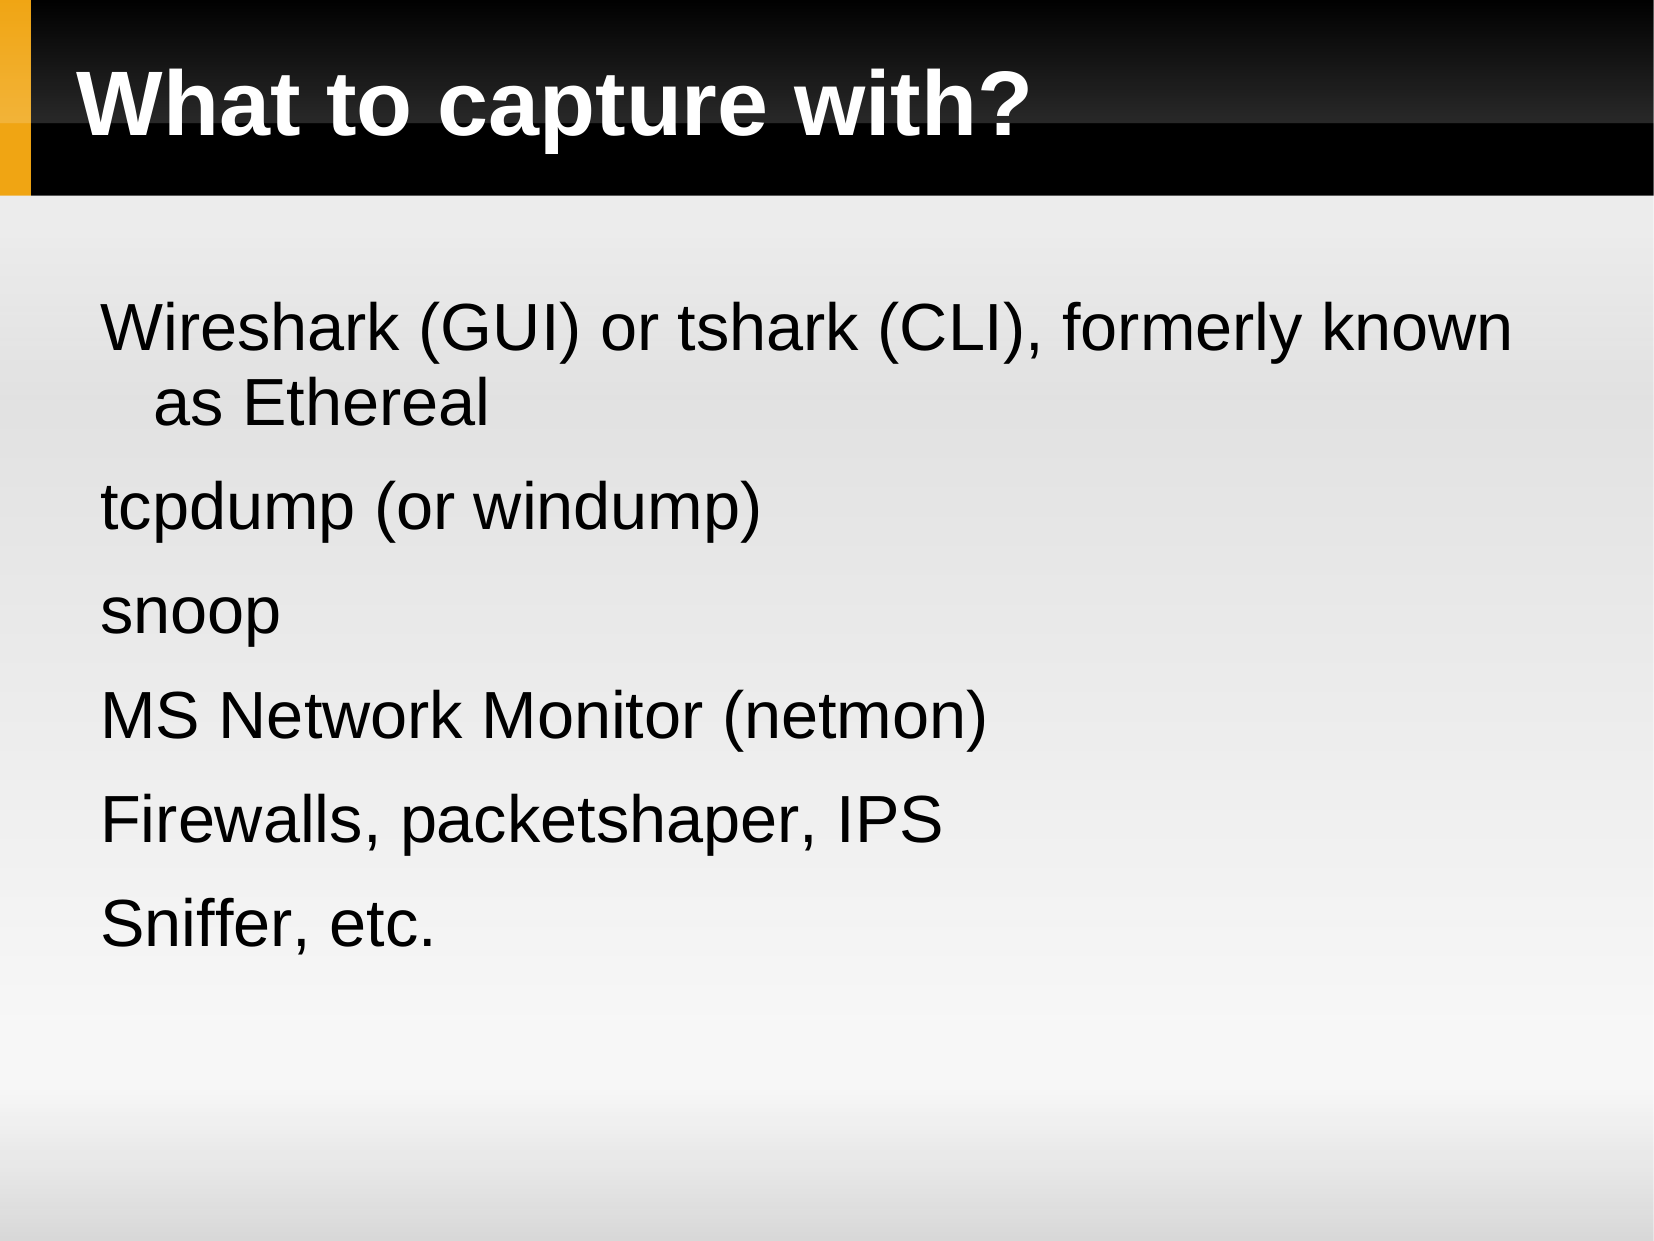

# What to capture with?
Wireshark (GUI) or tshark (CLI), formerly known as Ethereal
tcpdump (or windump)
snoop
MS Network Monitor (netmon)
Firewalls, packetshaper, IPS
Sniffer, etc.